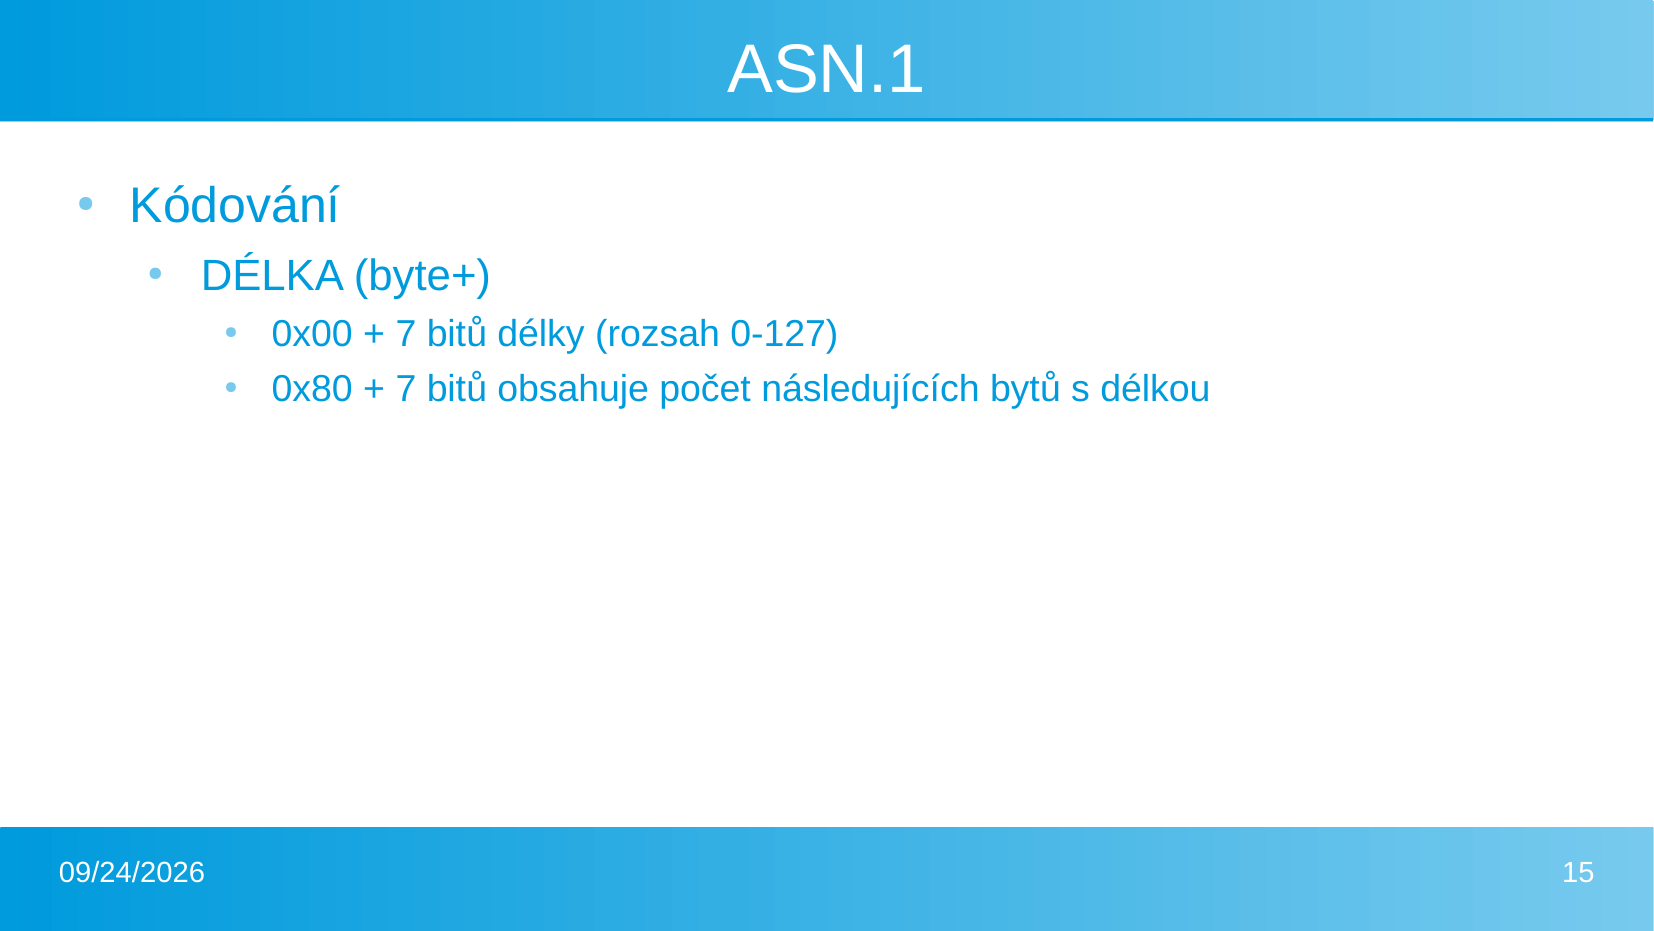

# ASN.1
Kódování
DÉLKA (byte+)
0x00 + 7 bitů délky (rozsah 0-127)
0x80 + 7 bitů obsahuje počet následujících bytů s délkou
15